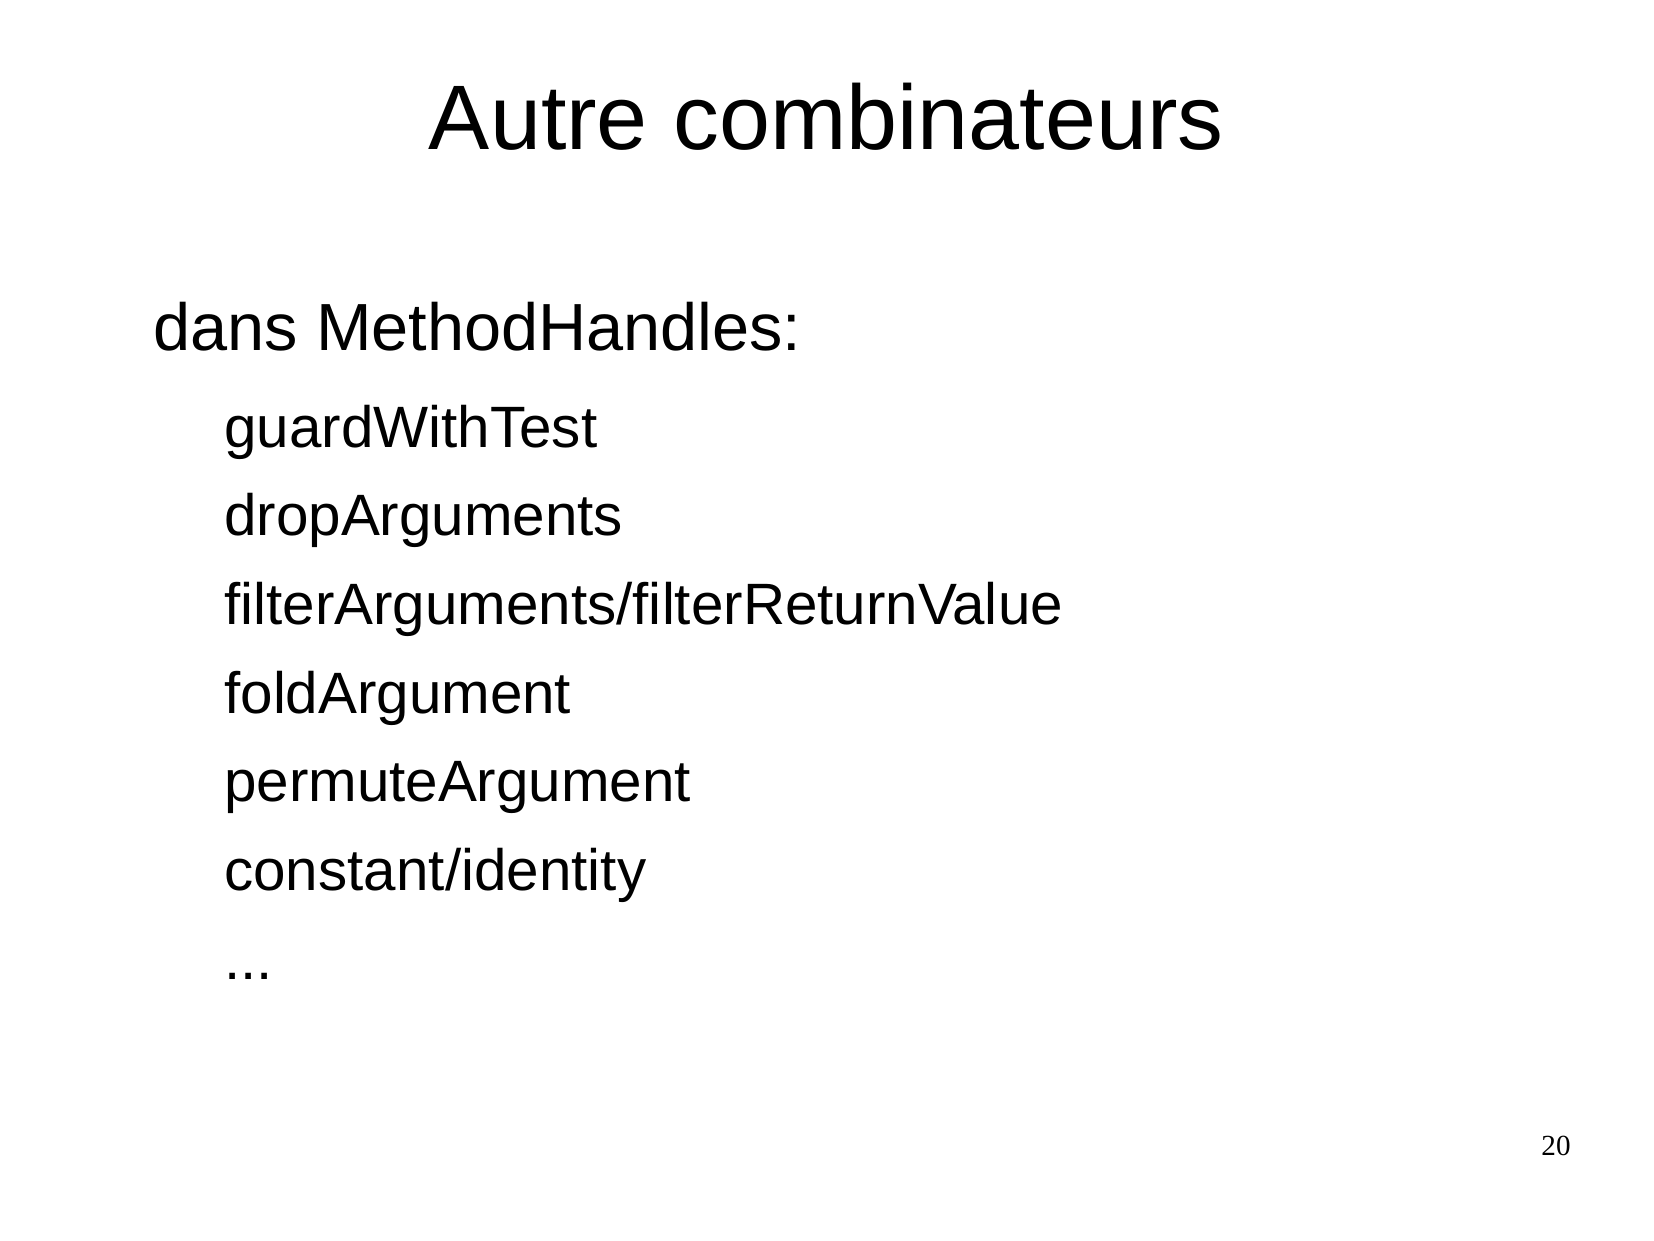

# Autre combinateurs
dans MethodHandles:
guardWithTest
dropArguments
filterArguments/filterReturnValue
foldArgument
permuteArgument
constant/identity
...
20